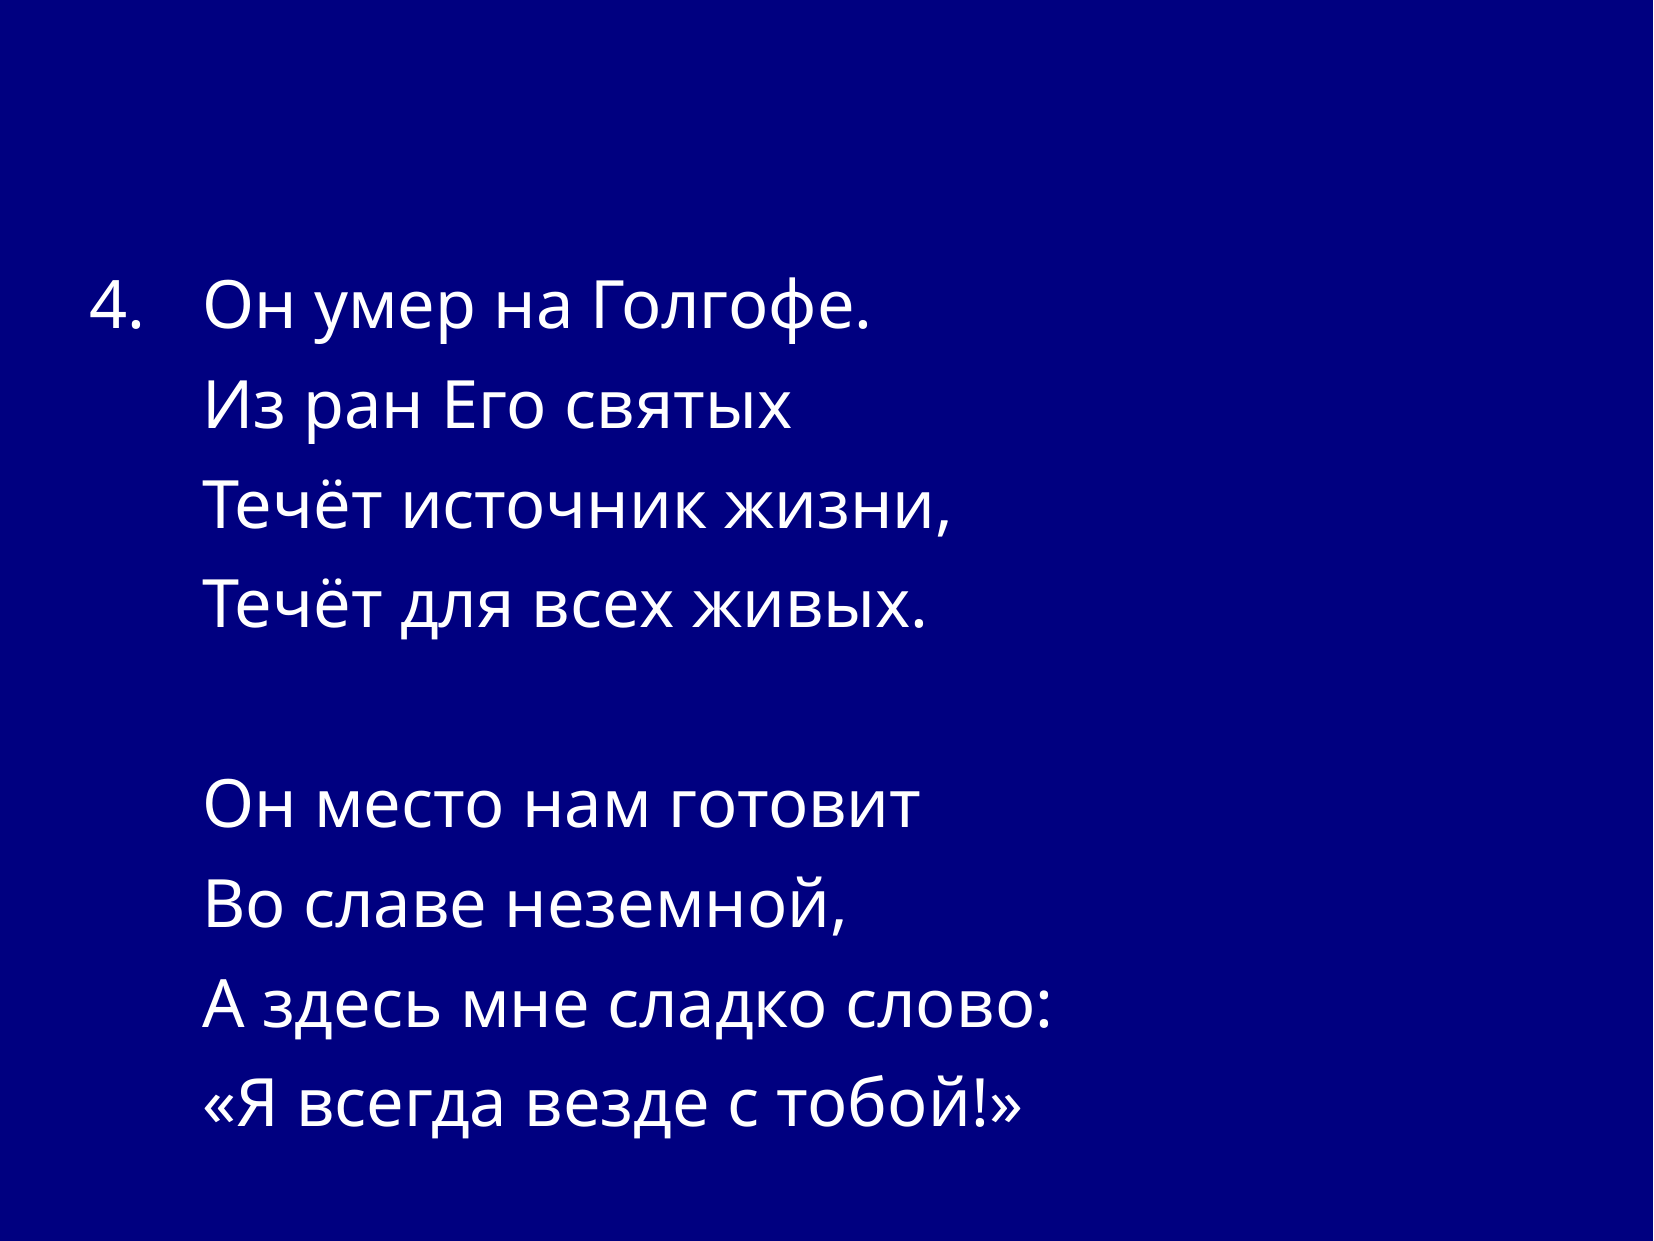

4.	Он умер на Голгофе.
	Из ран Его святых
	Течёт источник жизни,
	Течёт для всех живых.
	Он место нам готовит
	Во славе неземной,
	А здесь мне сладко слово:
	«Я всегда везде с тобой!»